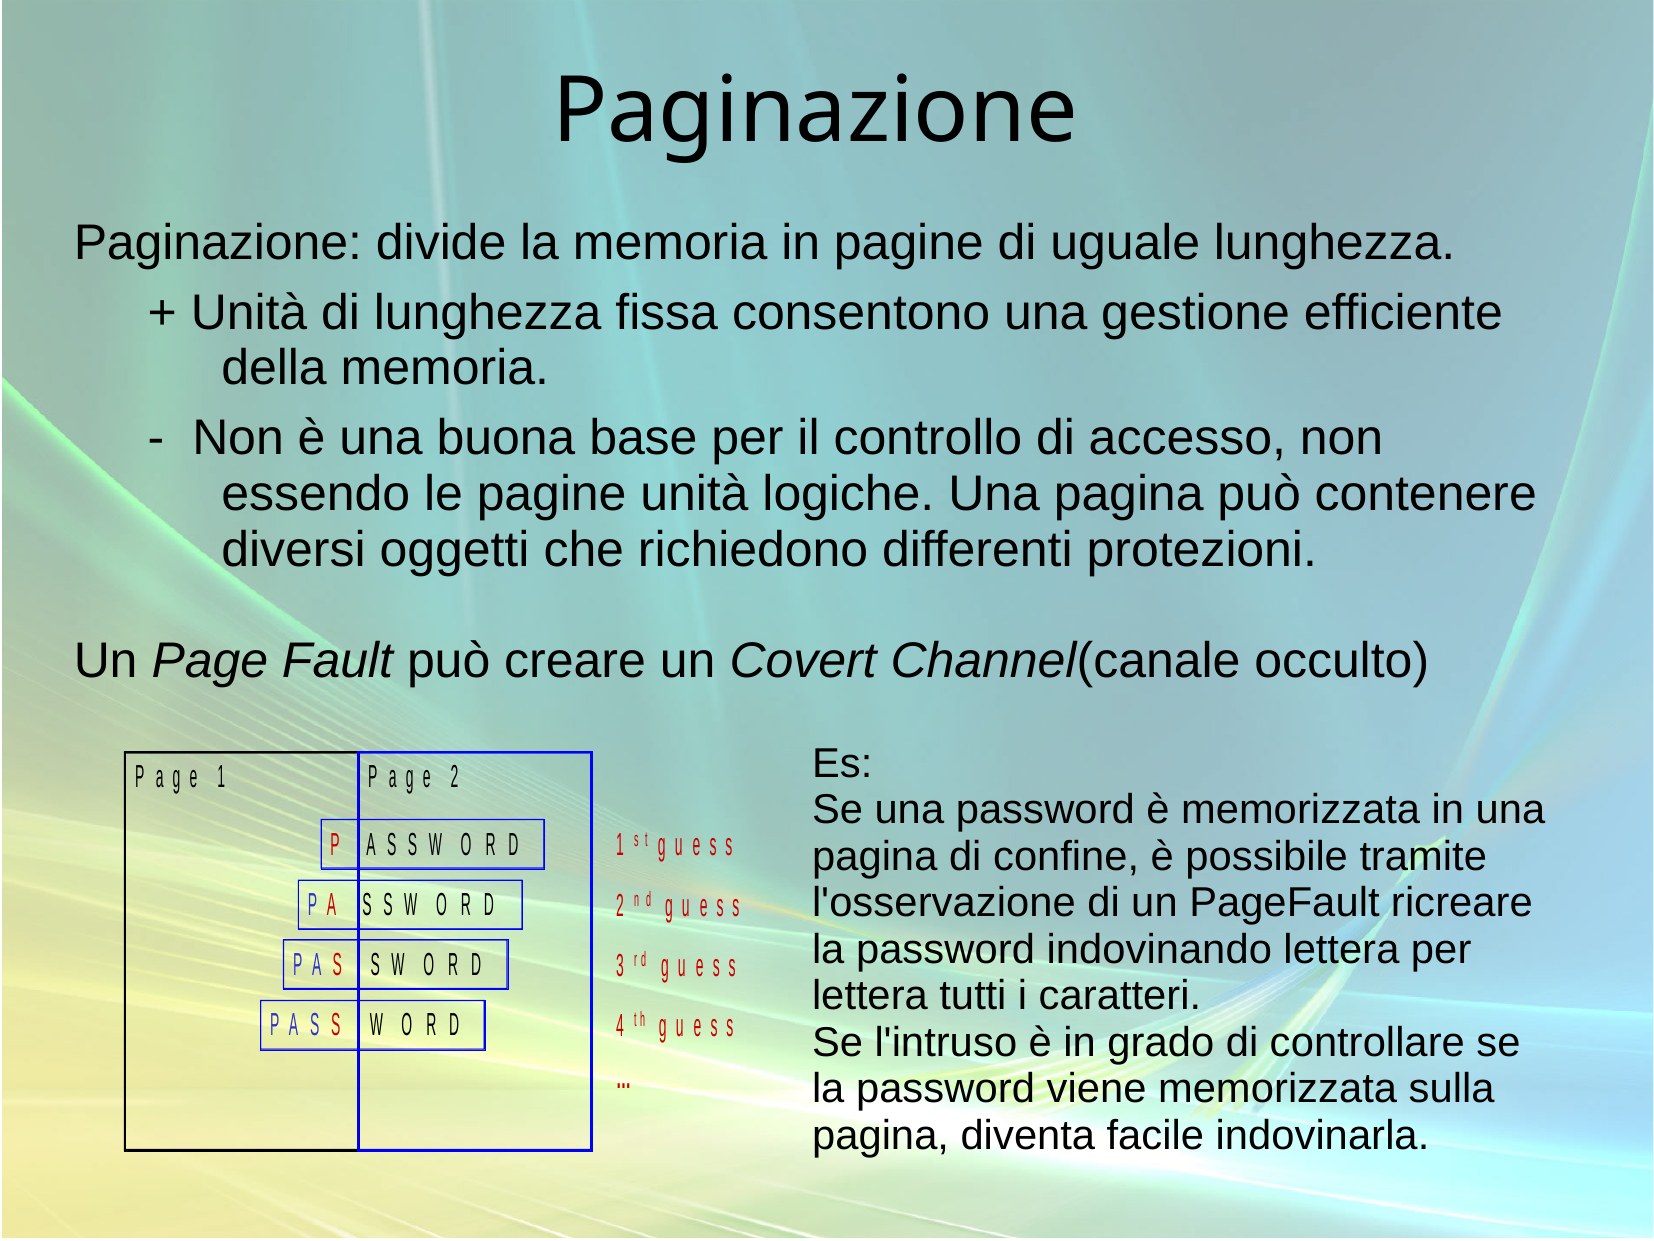

# Paginazione
Paginazione: divide la memoria in pagine di uguale lunghezza.
	+ Unità di lunghezza fissa consentono una gestione efficiente 			della memoria.
	- Non è una buona base per il controllo di accesso, non 					essendo le pagine unità logiche. Una pagina può contenere 		diversi oggetti che richiedono differenti protezioni.
Un Page Fault può creare un Covert Channel(canale occulto)
Es:
Se una password è memorizzata in una pagina di confine, è possibile tramite l'osservazione di un PageFault ricreare la password indovinando lettera per lettera tutti i caratteri.
Se l'intruso è in grado di controllare se la password viene memorizzata sulla pagina, diventa facile indovinarla.